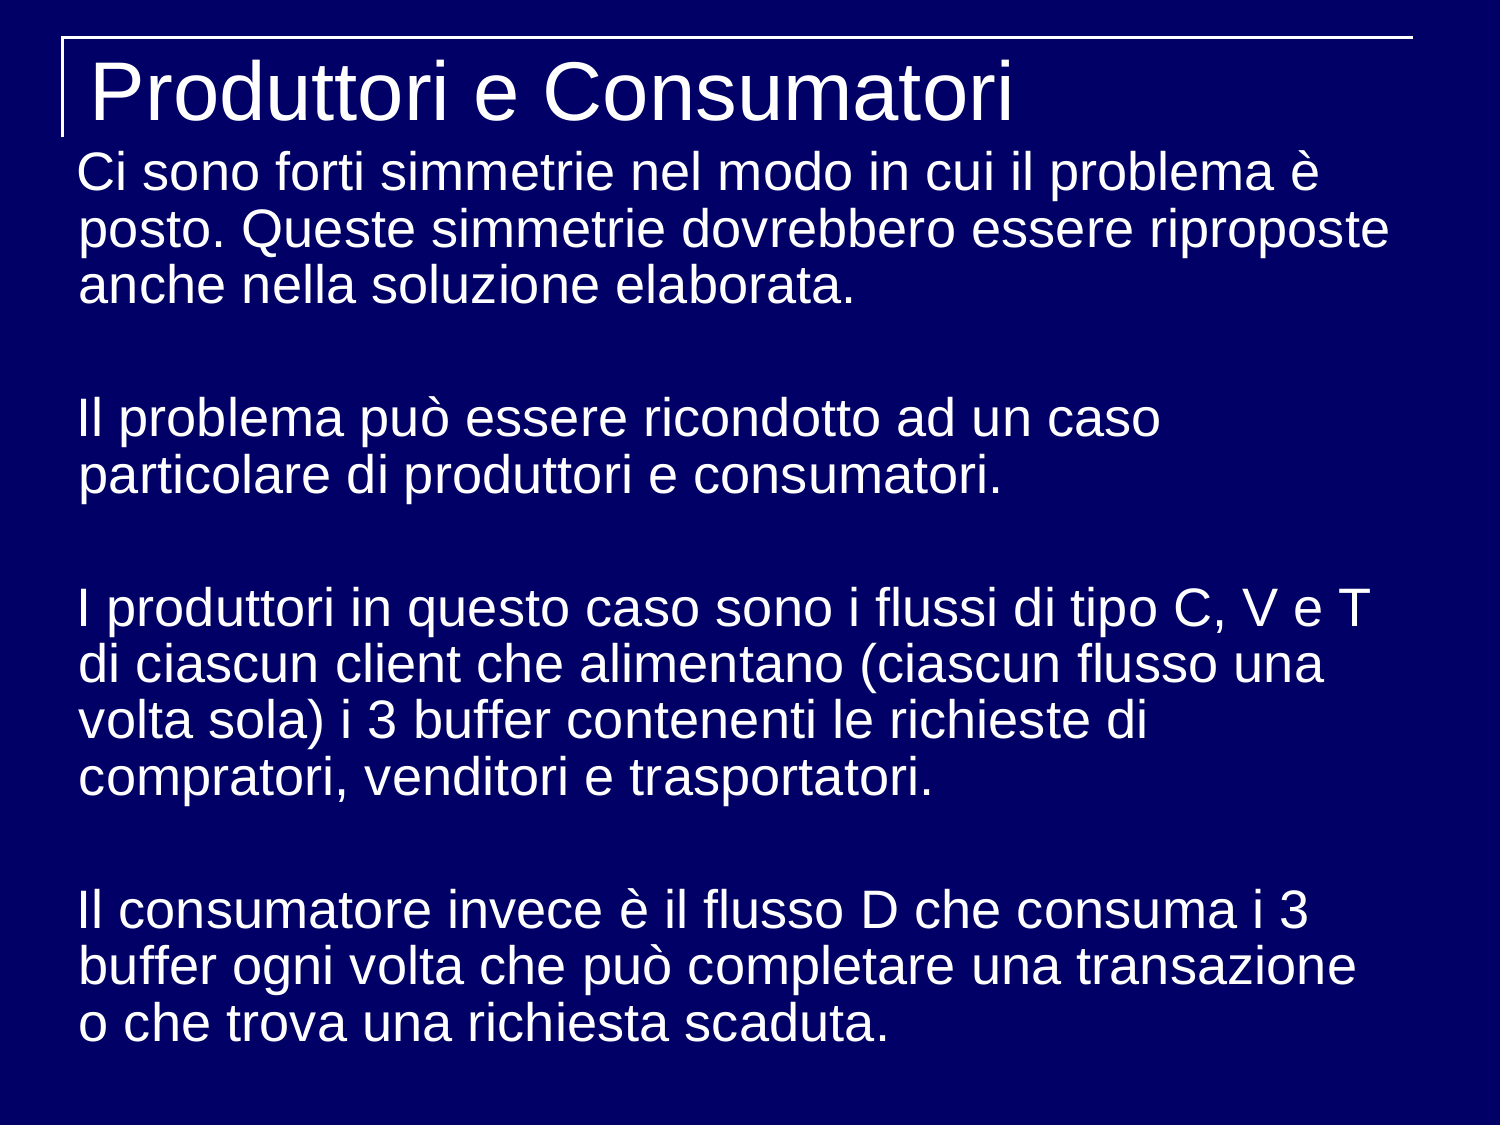

# Produttori e Consumatori
Ci sono forti simmetrie nel modo in cui il problema è posto. Queste simmetrie dovrebbero essere riproposte anche nella soluzione elaborata.
Il problema può essere ricondotto ad un caso particolare di produttori e consumatori.
I produttori in questo caso sono i flussi di tipo C, V e T di ciascun client che alimentano (ciascun flusso una volta sola) i 3 buffer contenenti le richieste di compratori, venditori e trasportatori.
Il consumatore invece è il flusso D che consuma i 3 buffer ogni volta che può completare una transazione o che trova una richiesta scaduta.